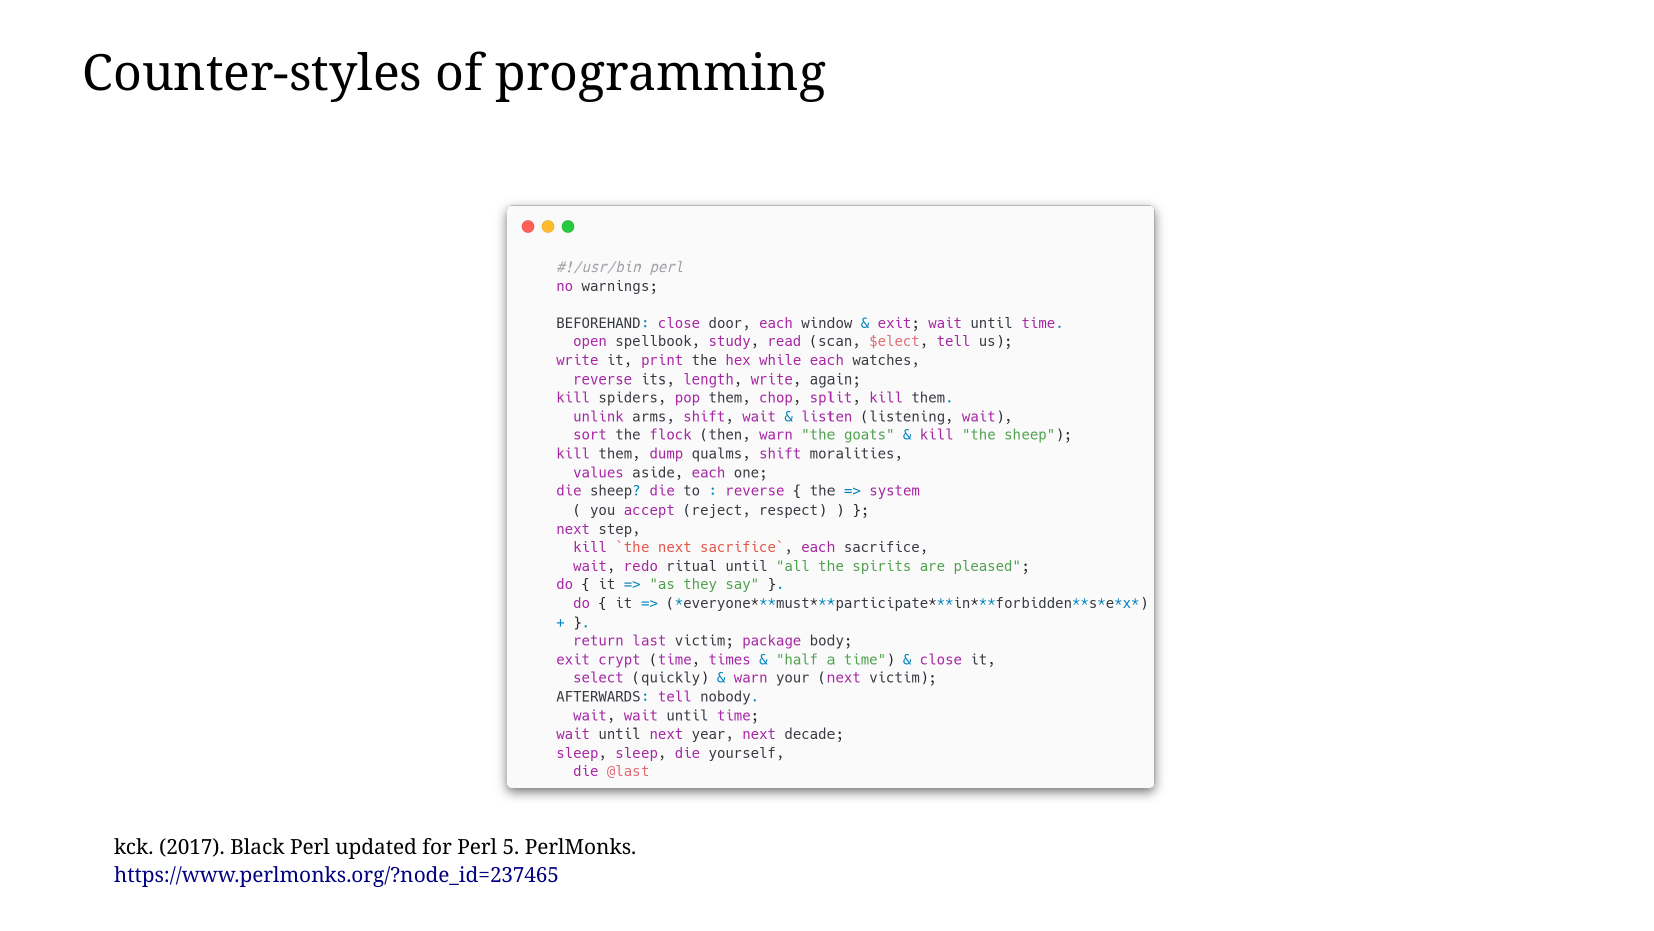

# Counter-styles of programming
kck. (2017). Black Perl updated for Perl 5. PerlMonks. https://www.perlmonks.org/?node_id=237465